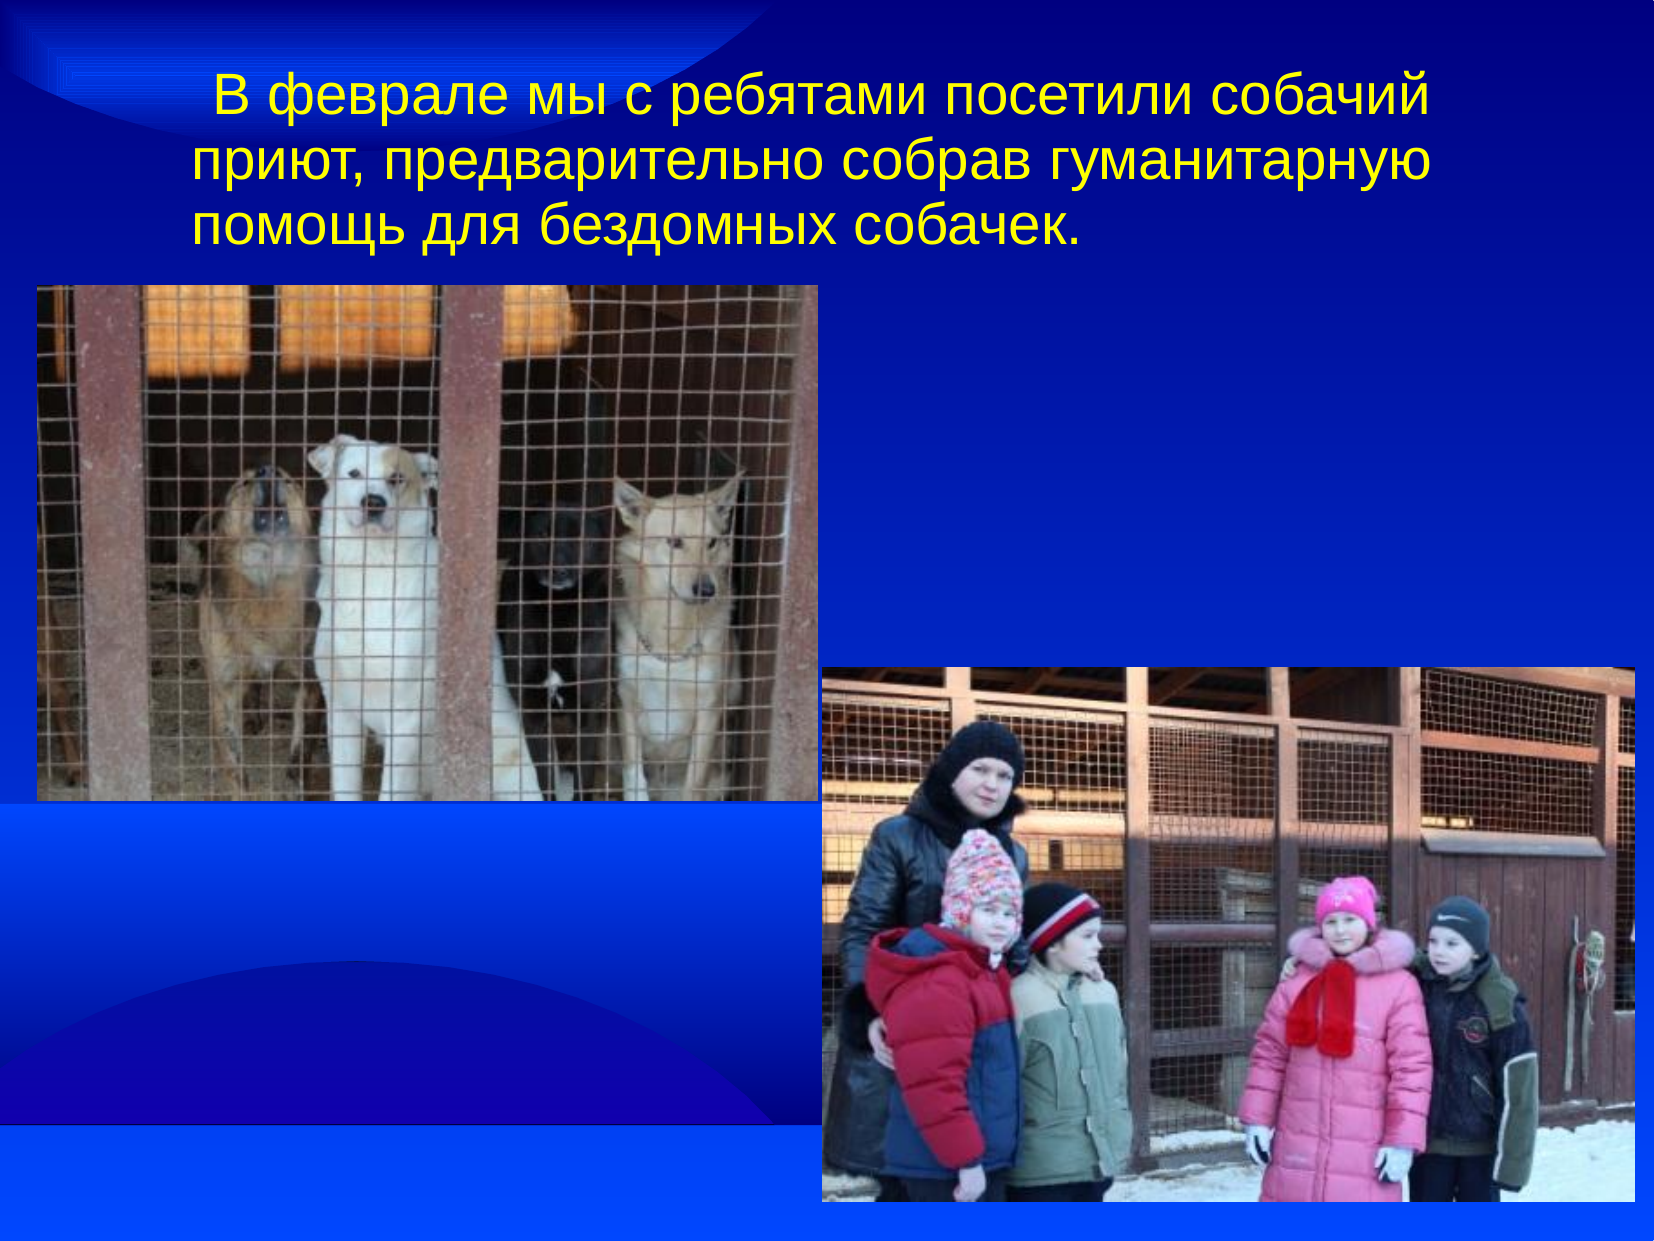

В феврале мы с ребятами посетили собачий приют, предварительно собрав гуманитарную помощь для бездомных собачек.